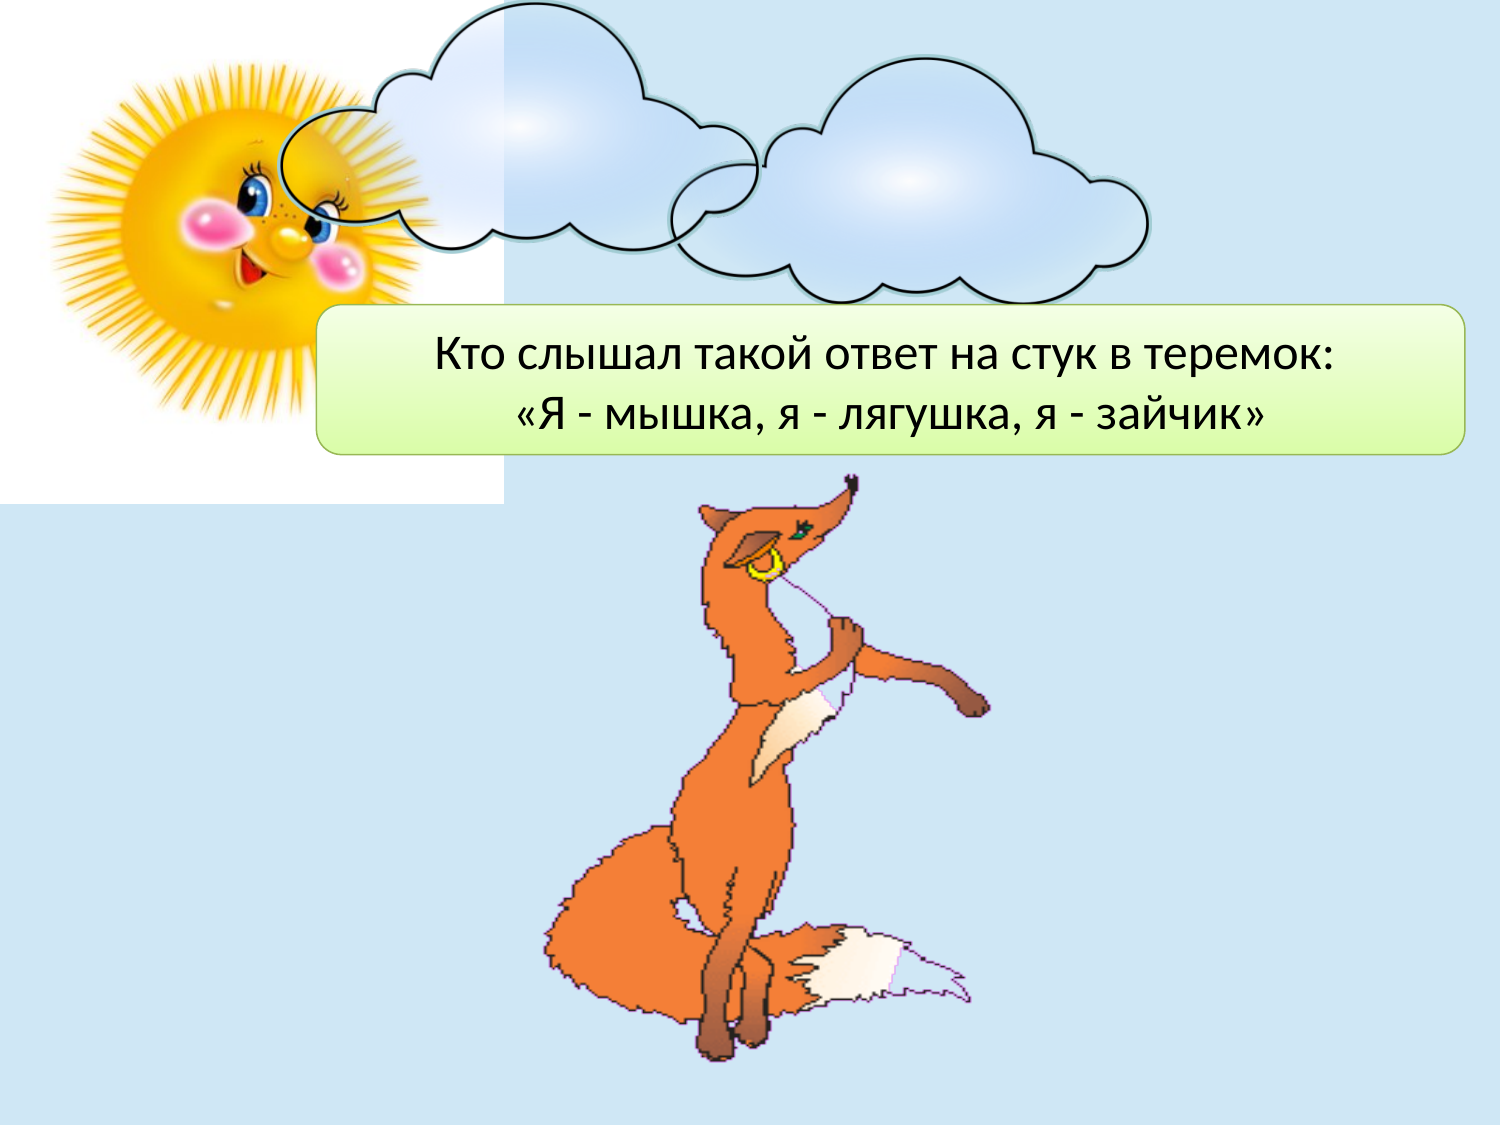

Кто слышал такой ответ на стук в теремок:
«Я - мышка, я - лягушка, я - зайчик»